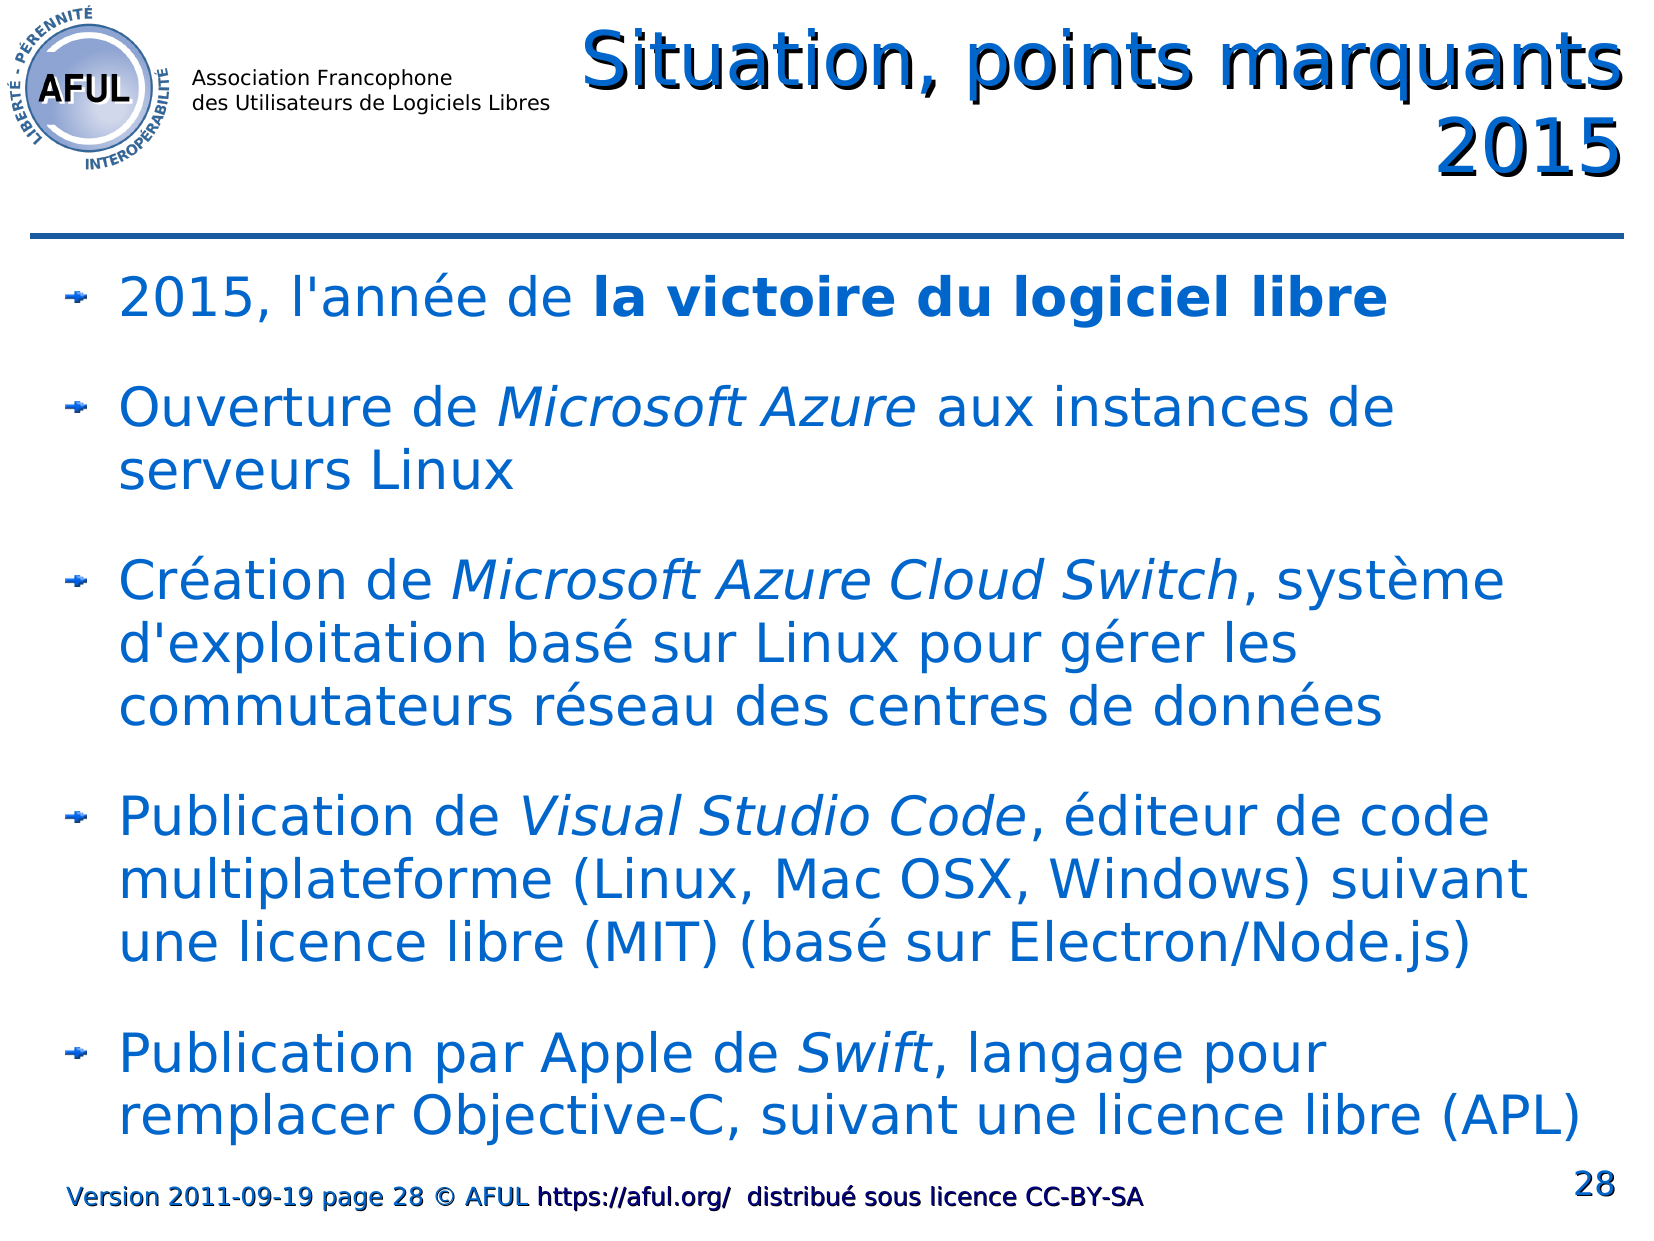

# Situation, points marquants 2015
2015, l'année de la victoire du logiciel libre
Ouverture de Microsoft Azure aux instances de serveurs Linux
Création de Microsoft Azure Cloud Switch, système d'exploitation basé sur Linux pour gérer les commutateurs réseau des centres de données
Publication de Visual Studio Code, éditeur de code multiplateforme (Linux, Mac OSX, Windows) suivant une licence libre (MIT) (basé sur Electron/Node.js)
Publication par Apple de Swift, langage pour remplacer Objective-C, suivant une licence libre (APL)